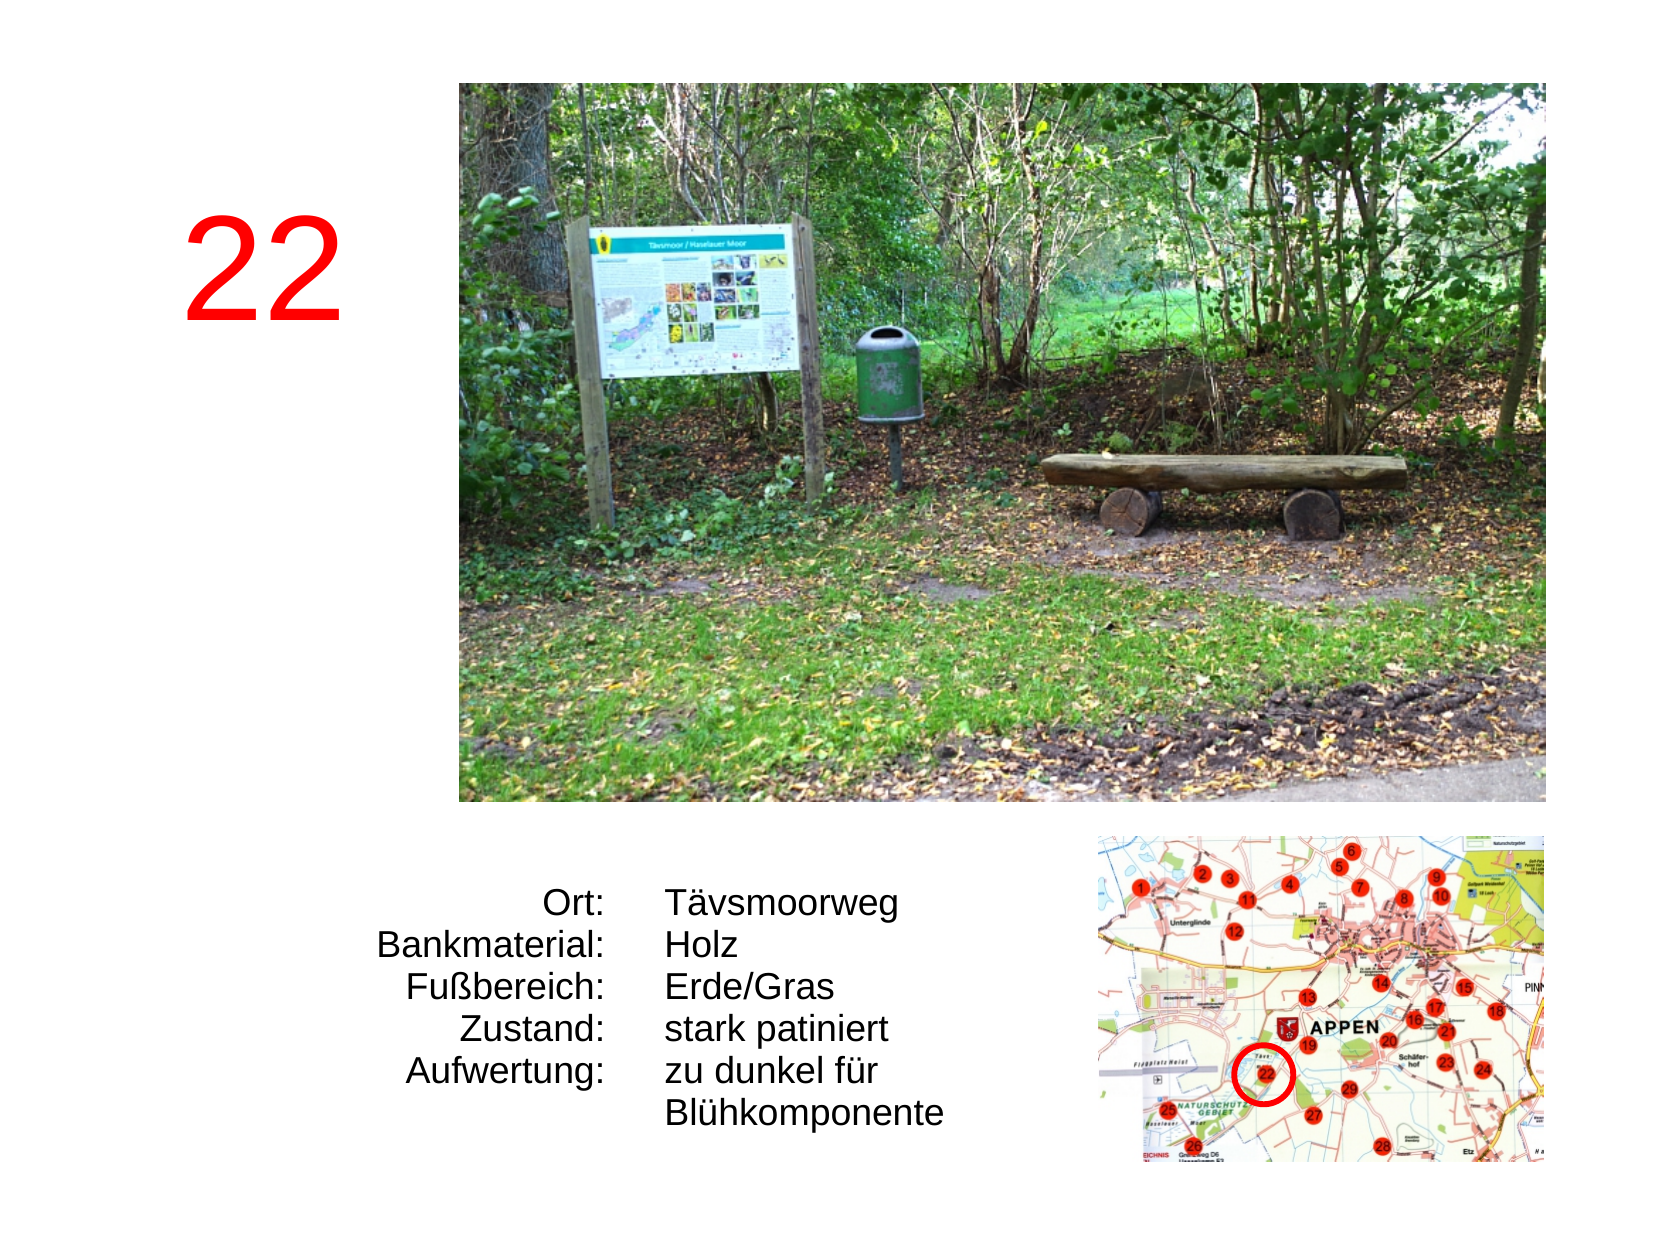

22
IMGP7875rNr22.jpg
	Ort:		Tävsmoorweg
	Bankmaterial:		Holz
	Fußbereich:		Erde/Gras
	Zustand:		stark patiniert
	Aufwertung:		zu dunkel für
			Blühkomponente